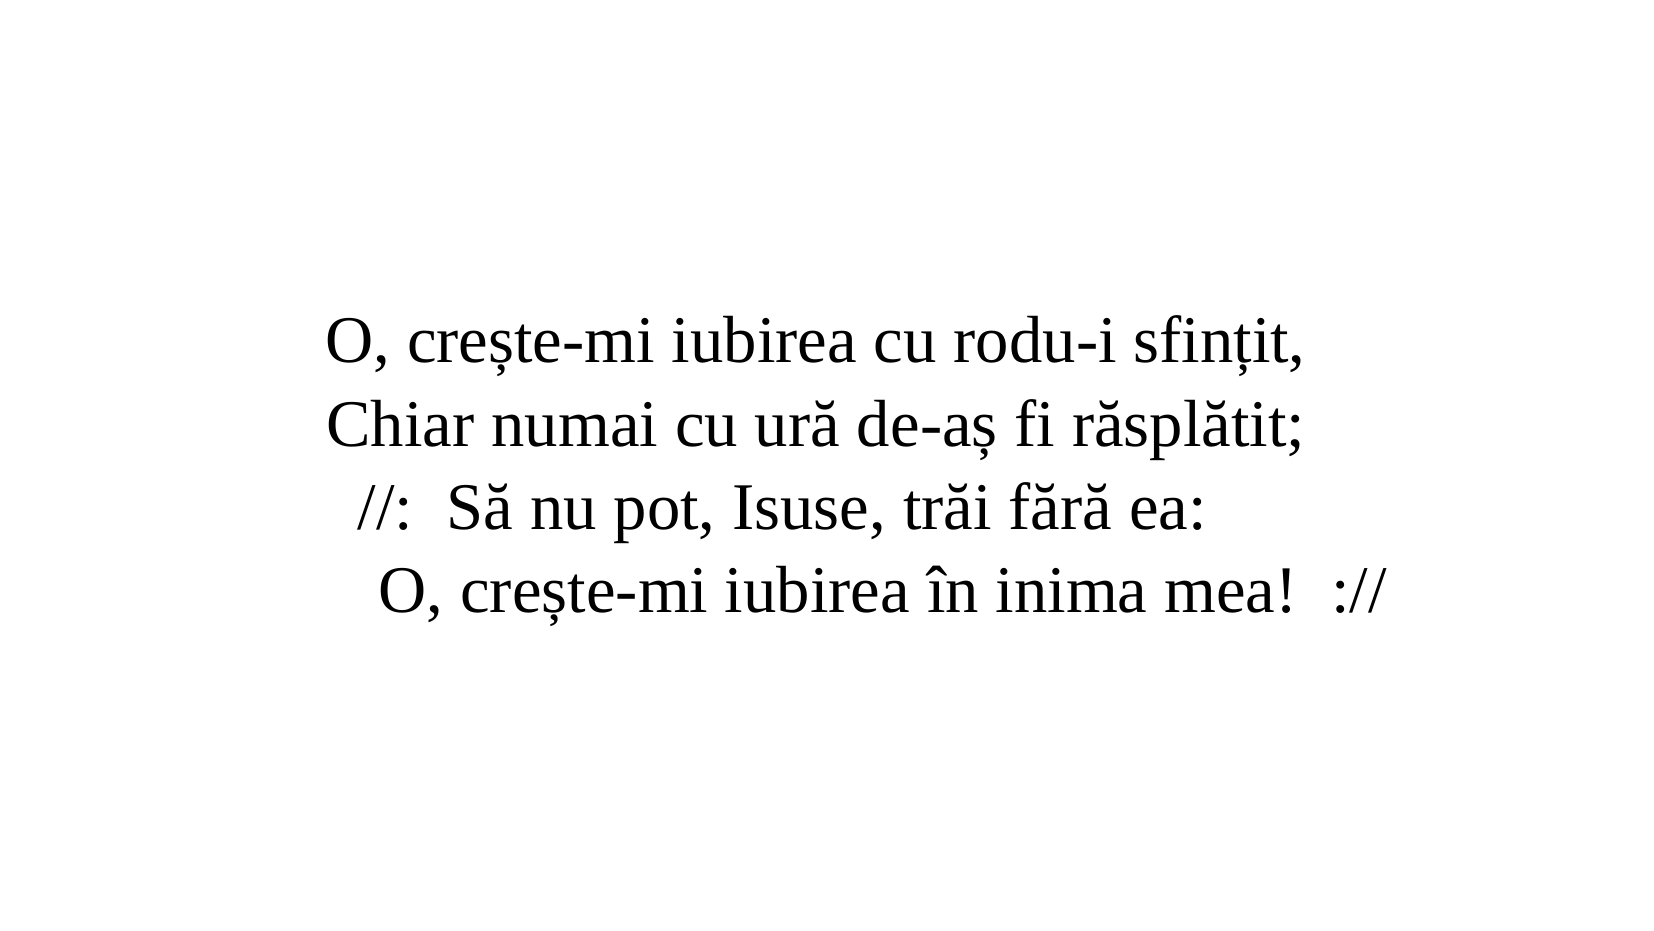

# O, crește-mi iubirea cu rodu-i sfințit,
Chiar numai cu ură de-aș fi răsplătit;
//: Să nu pot, Isuse, trăi fără ea:
 O, crește-mi iubirea în inima mea! ://